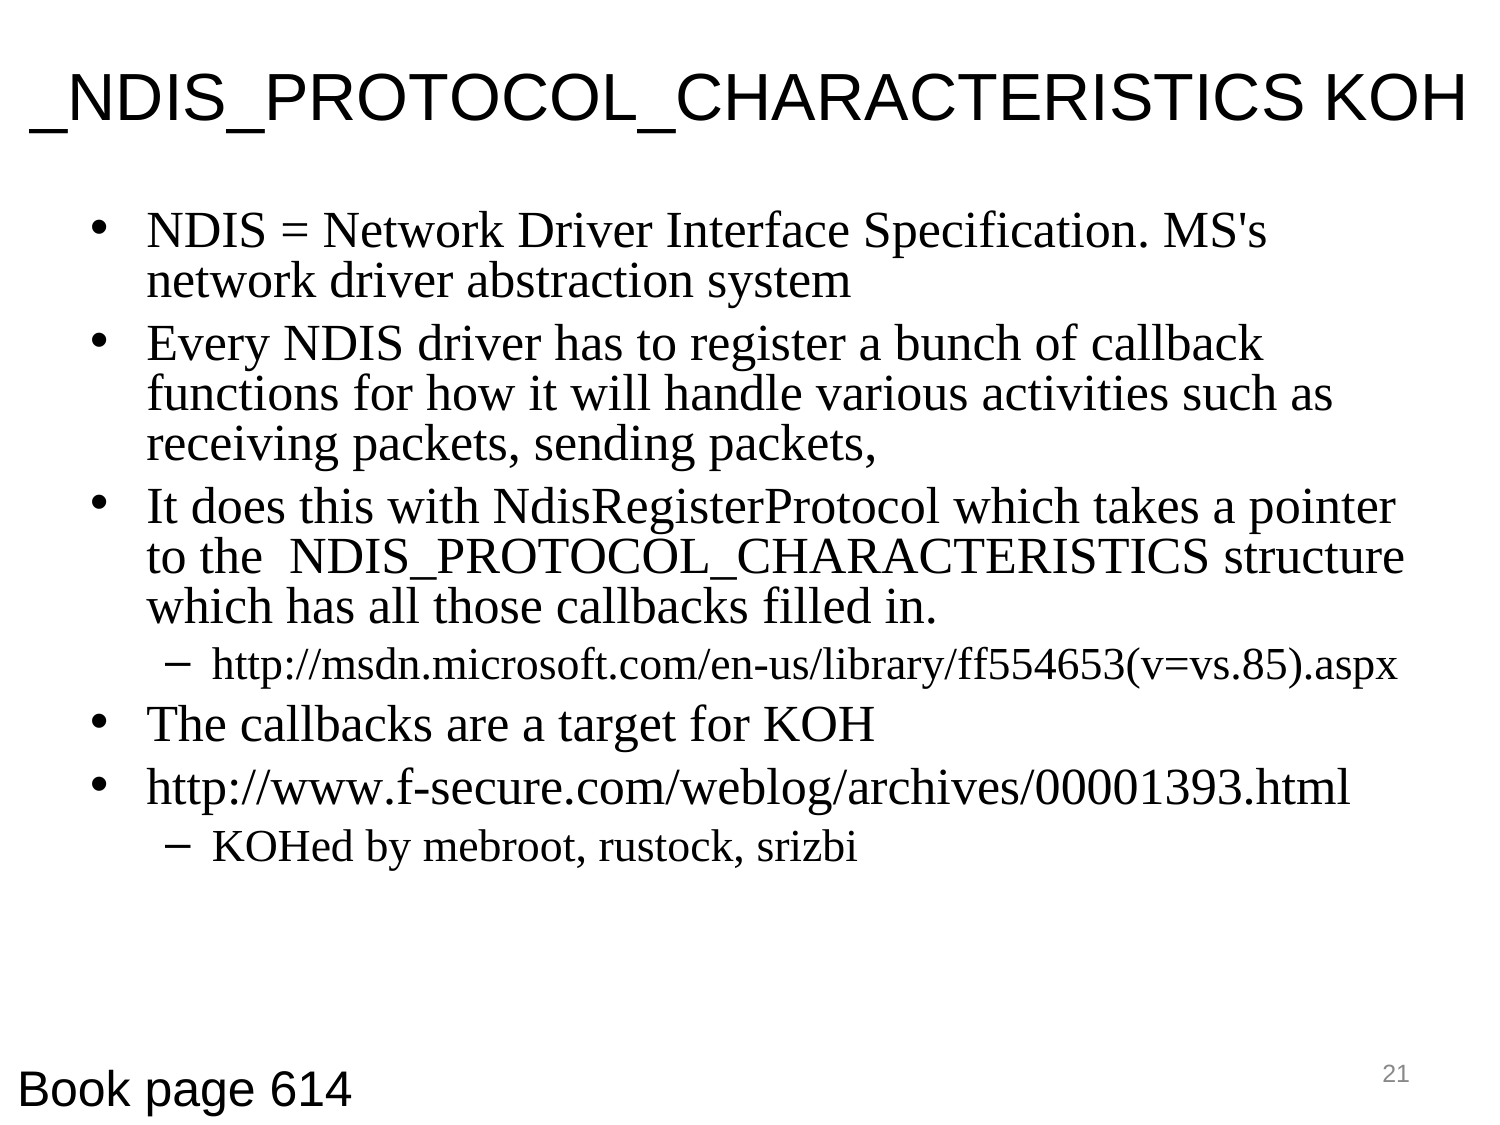

# _NDIS_PROTOCOL_CHARACTERISTICS KOH
NDIS = Network Driver Interface Specification. MS's network driver abstraction system
Every NDIS driver has to register a bunch of callback functions for how it will handle various activities such as receiving packets, sending packets,
It does this with NdisRegisterProtocol which takes a pointer to the NDIS_PROTOCOL_CHARACTERISTICS structure which has all those callbacks filled in.
http://msdn.microsoft.com/en-us/library/ff554653(v=vs.85).aspx
The callbacks are a target for KOH
http://www.f-secure.com/weblog/archives/00001393.html
KOHed by mebroot, rustock, srizbi
Book page 614